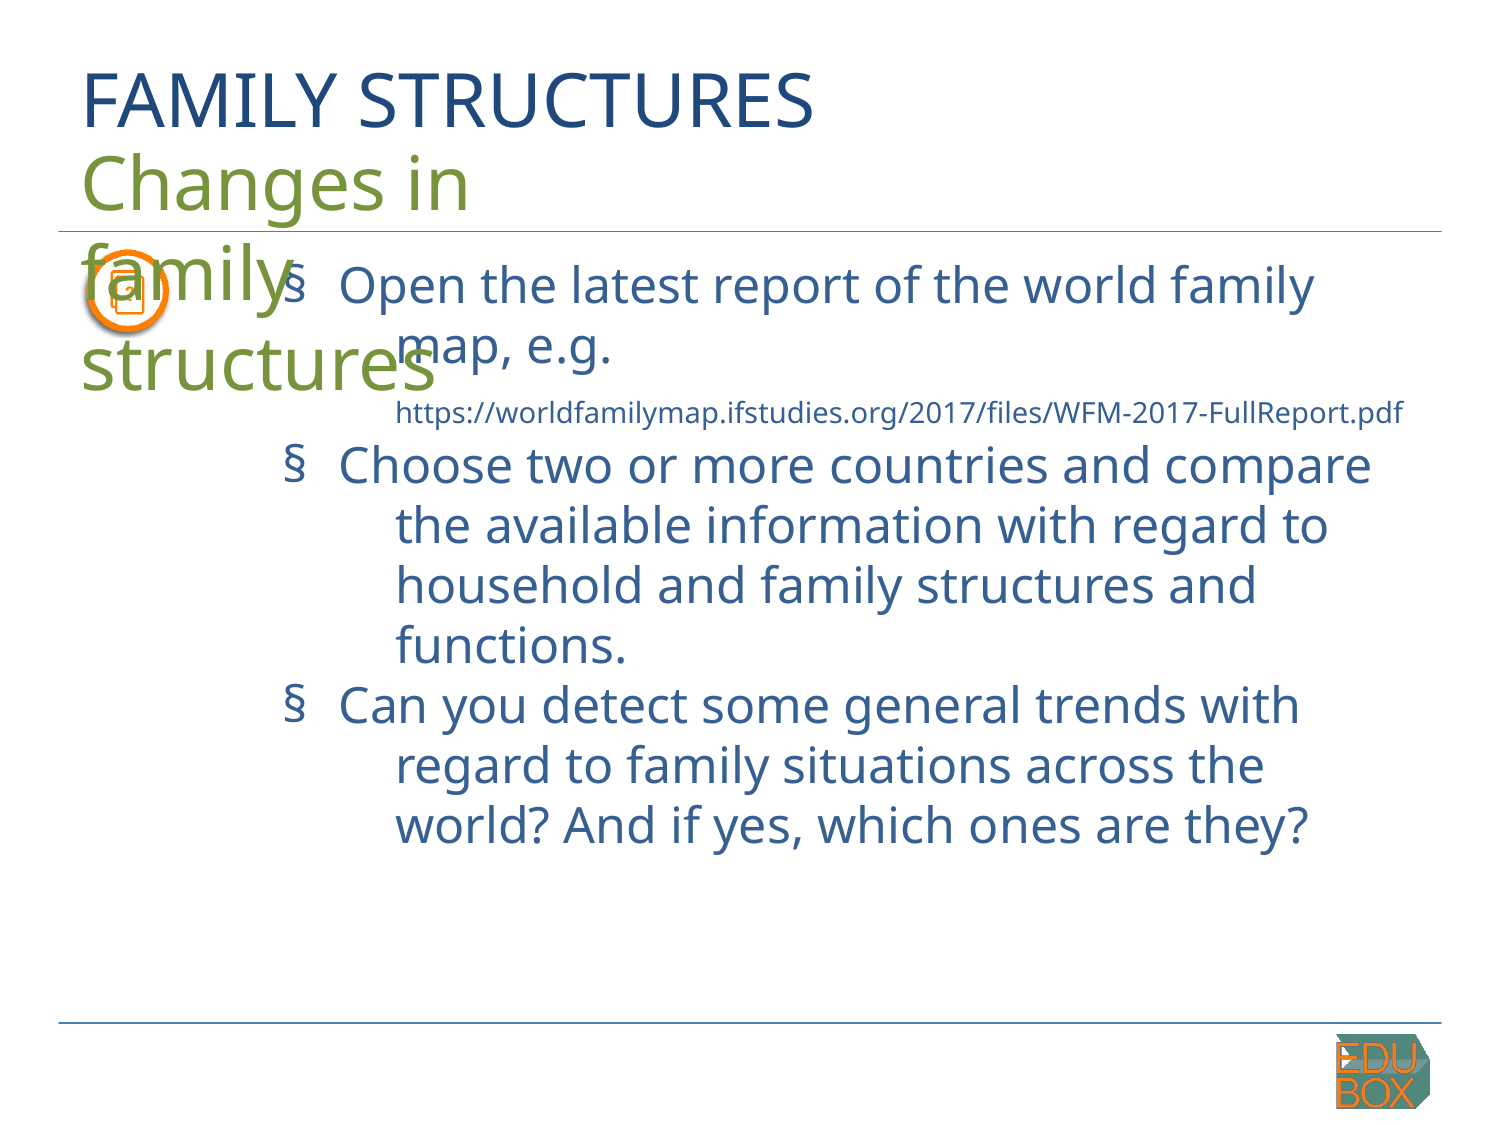

# FAMILY STRUCTURES
Changes in family structures
Open the latest report of the world family map, e.g. https://worldfamilymap.ifstudies.org/2017/files/WFM-2017-FullReport.pdf
Choose two or more countries and compare the available information with regard to household and family structures and functions.
Can you detect some general trends with regard to family situations across the world? And if yes, which ones are they?